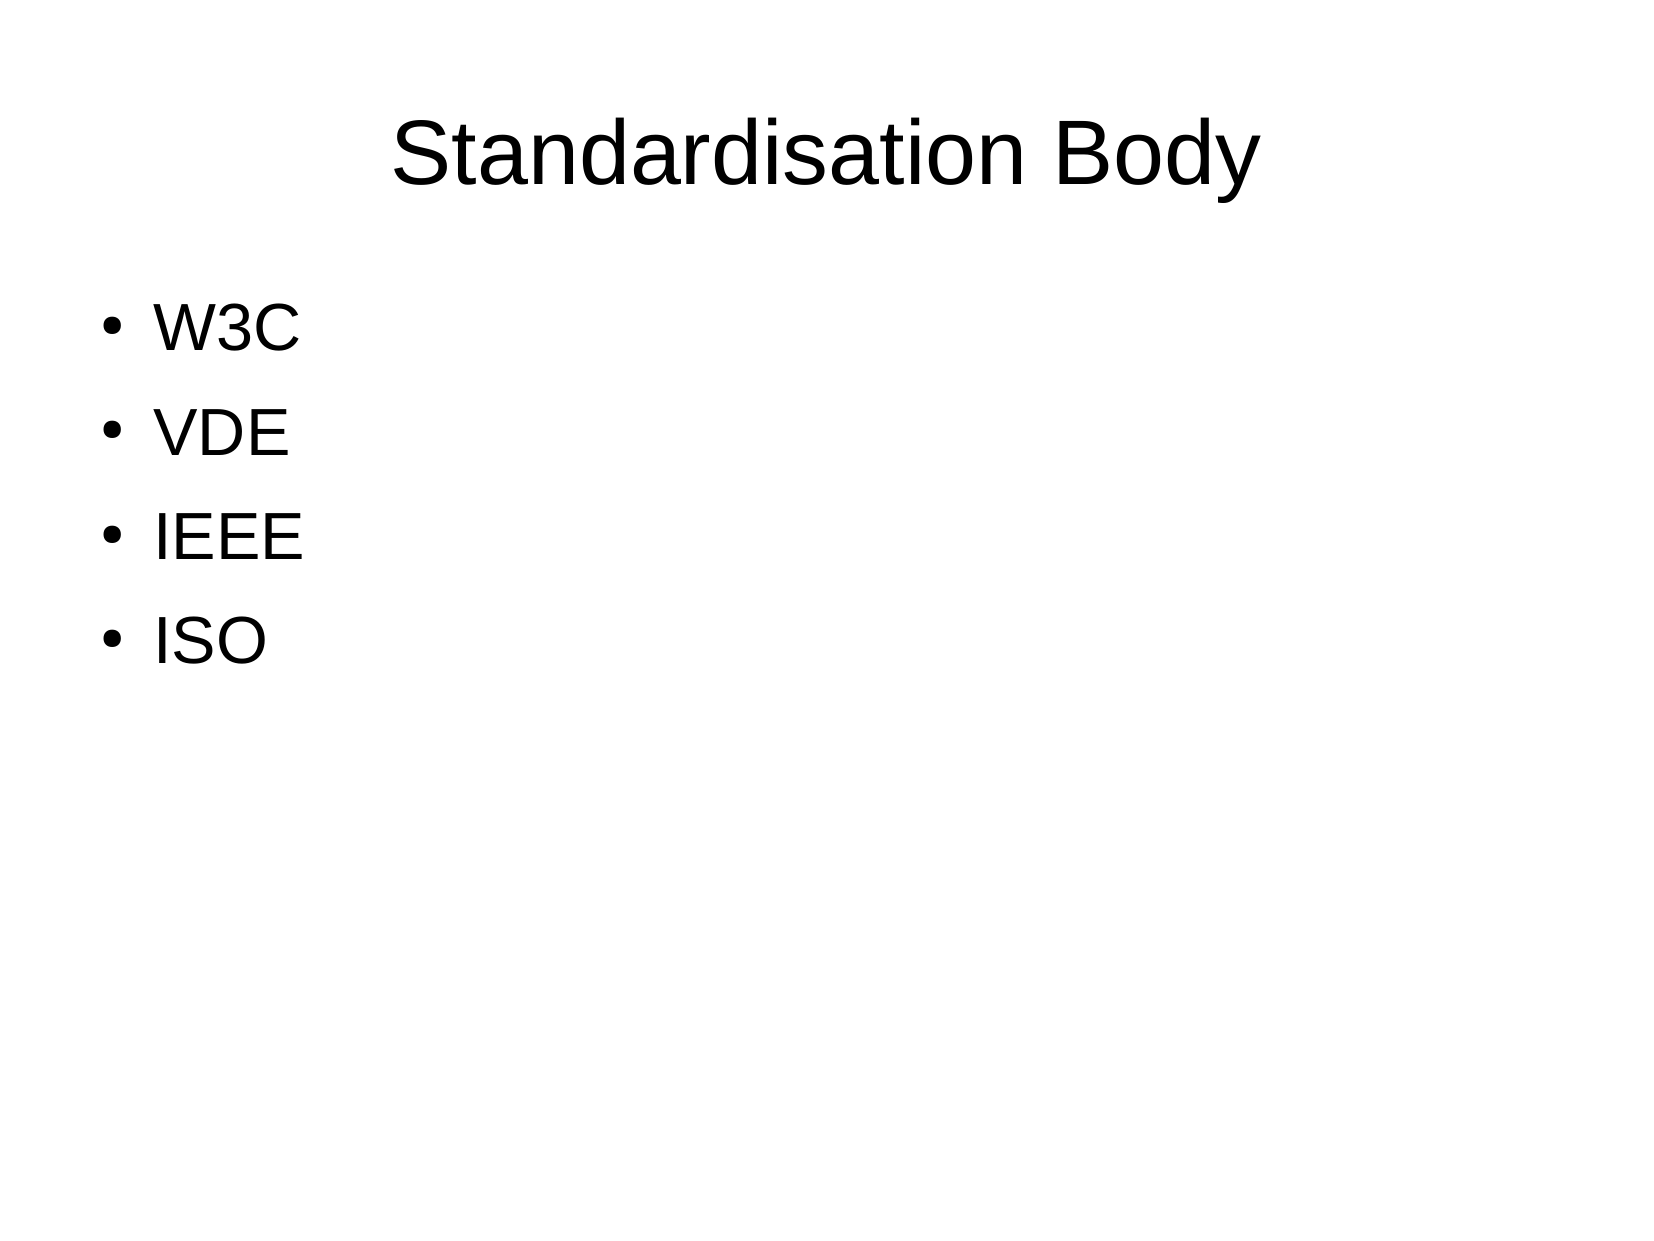

# Standardisation Body
W3C
VDE
IEEE
ISO